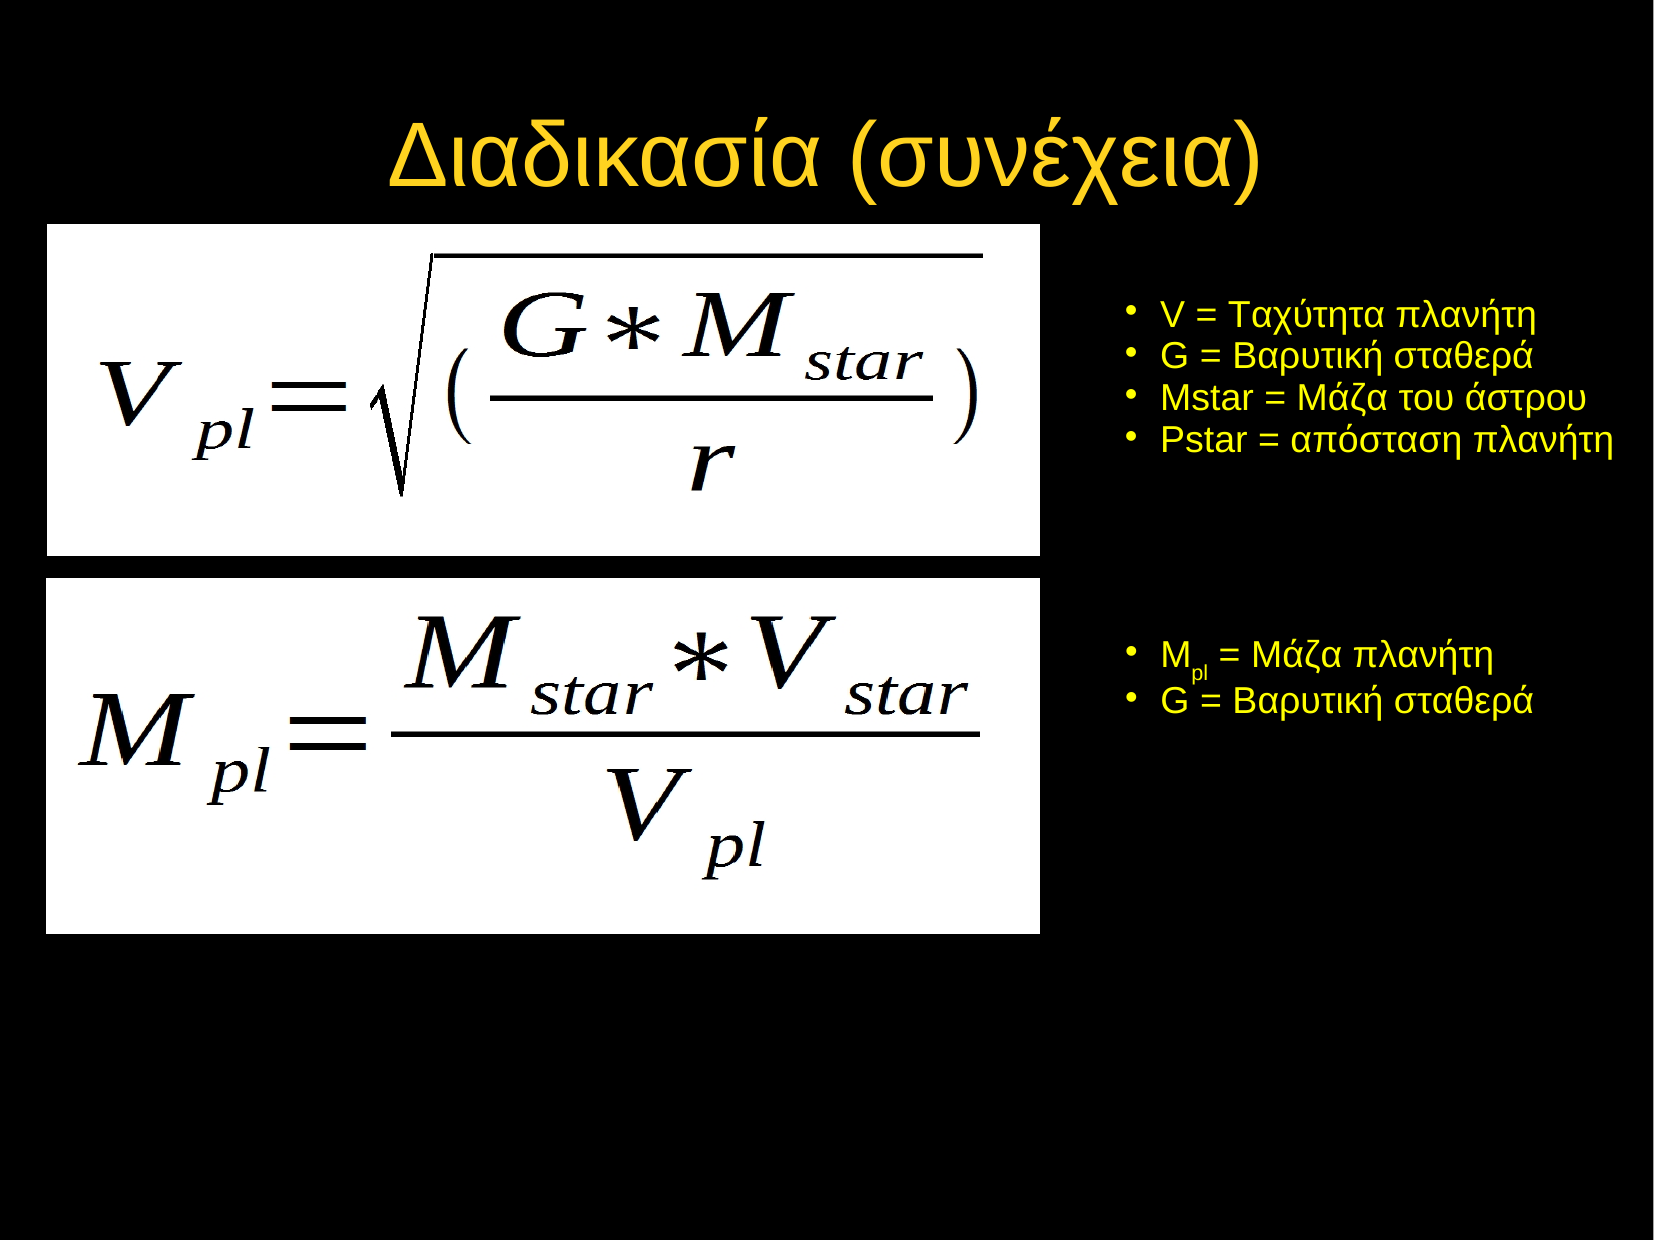

# Διαδικασία (συνέχεια)
V = Ταχύτητα πλανήτη
G = Βαρυτική σταθερά
Mstar = Μάζα του άστρου
Pstar = απόσταση πλανήτη
Mpl = Μάζα πλανήτη
G = Βαρυτική σταθερά